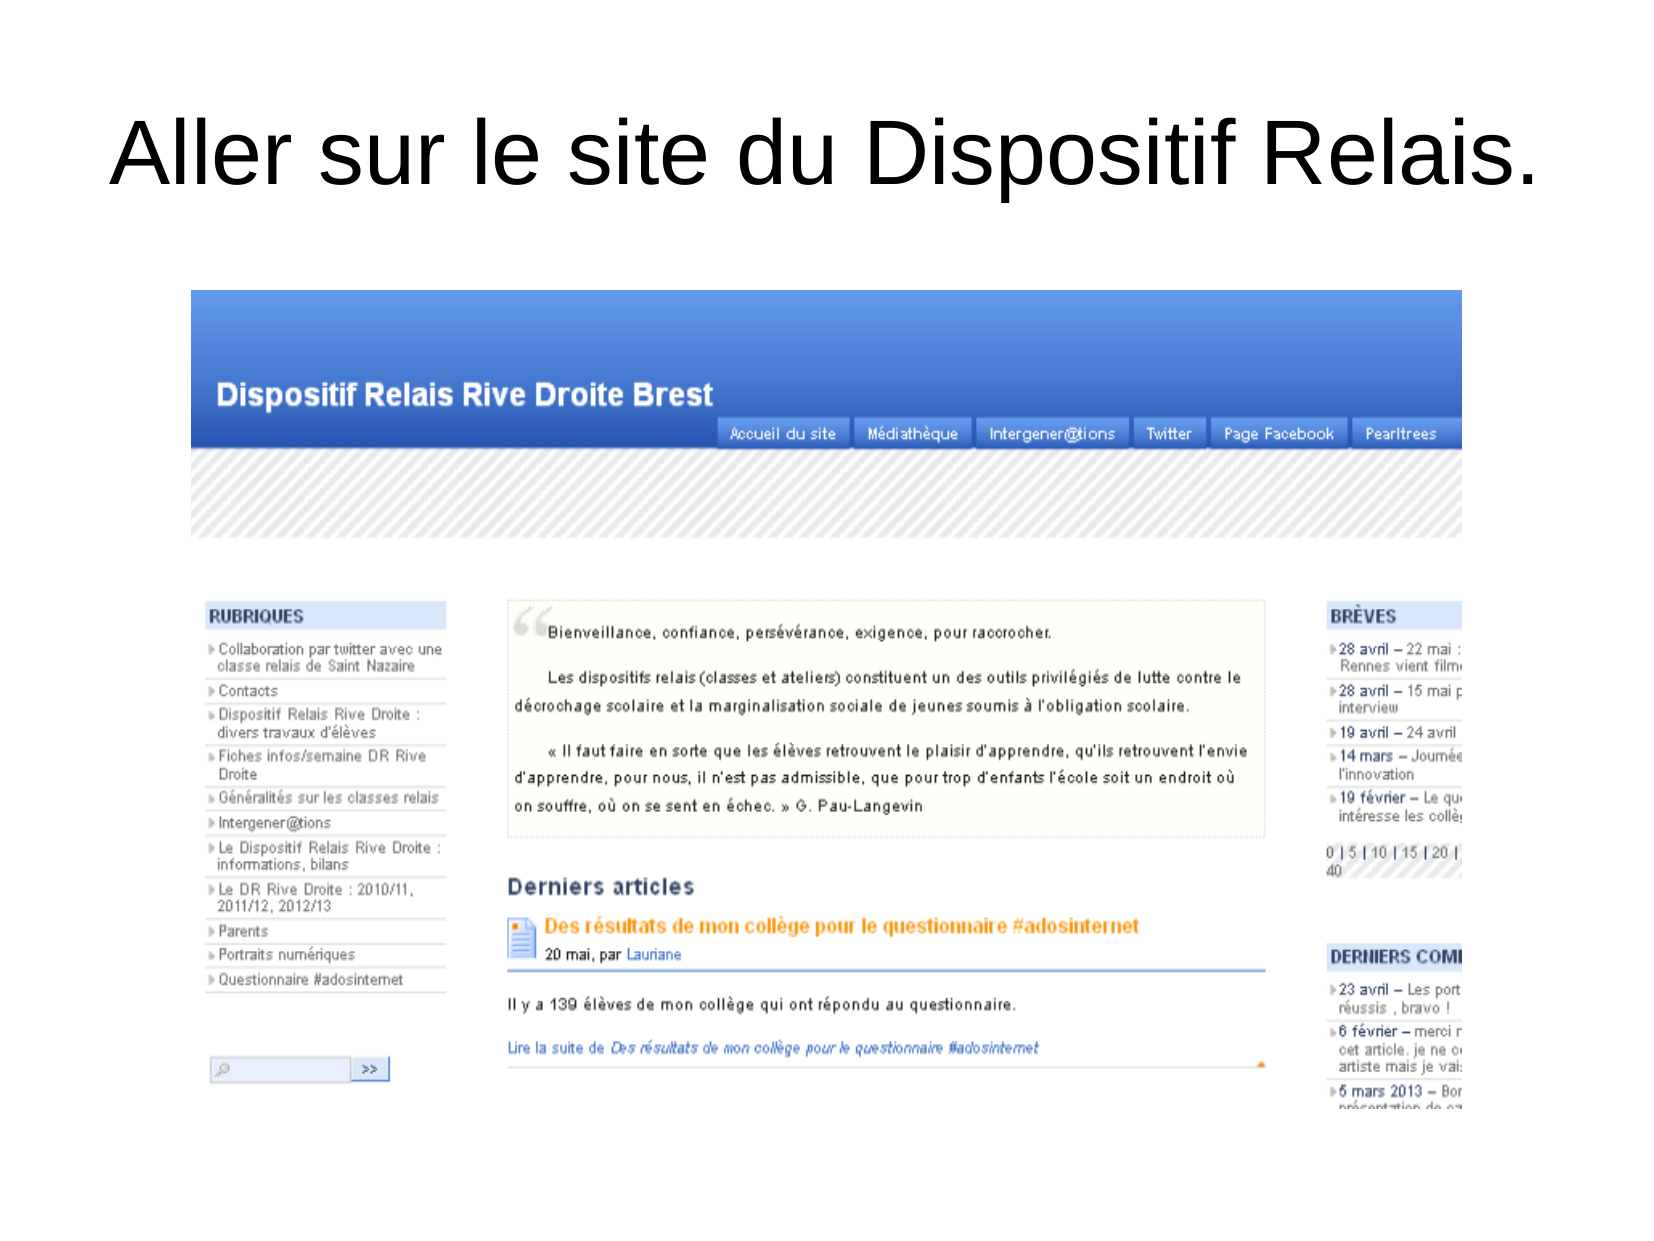

# Aller sur le site du Dispositif Relais.